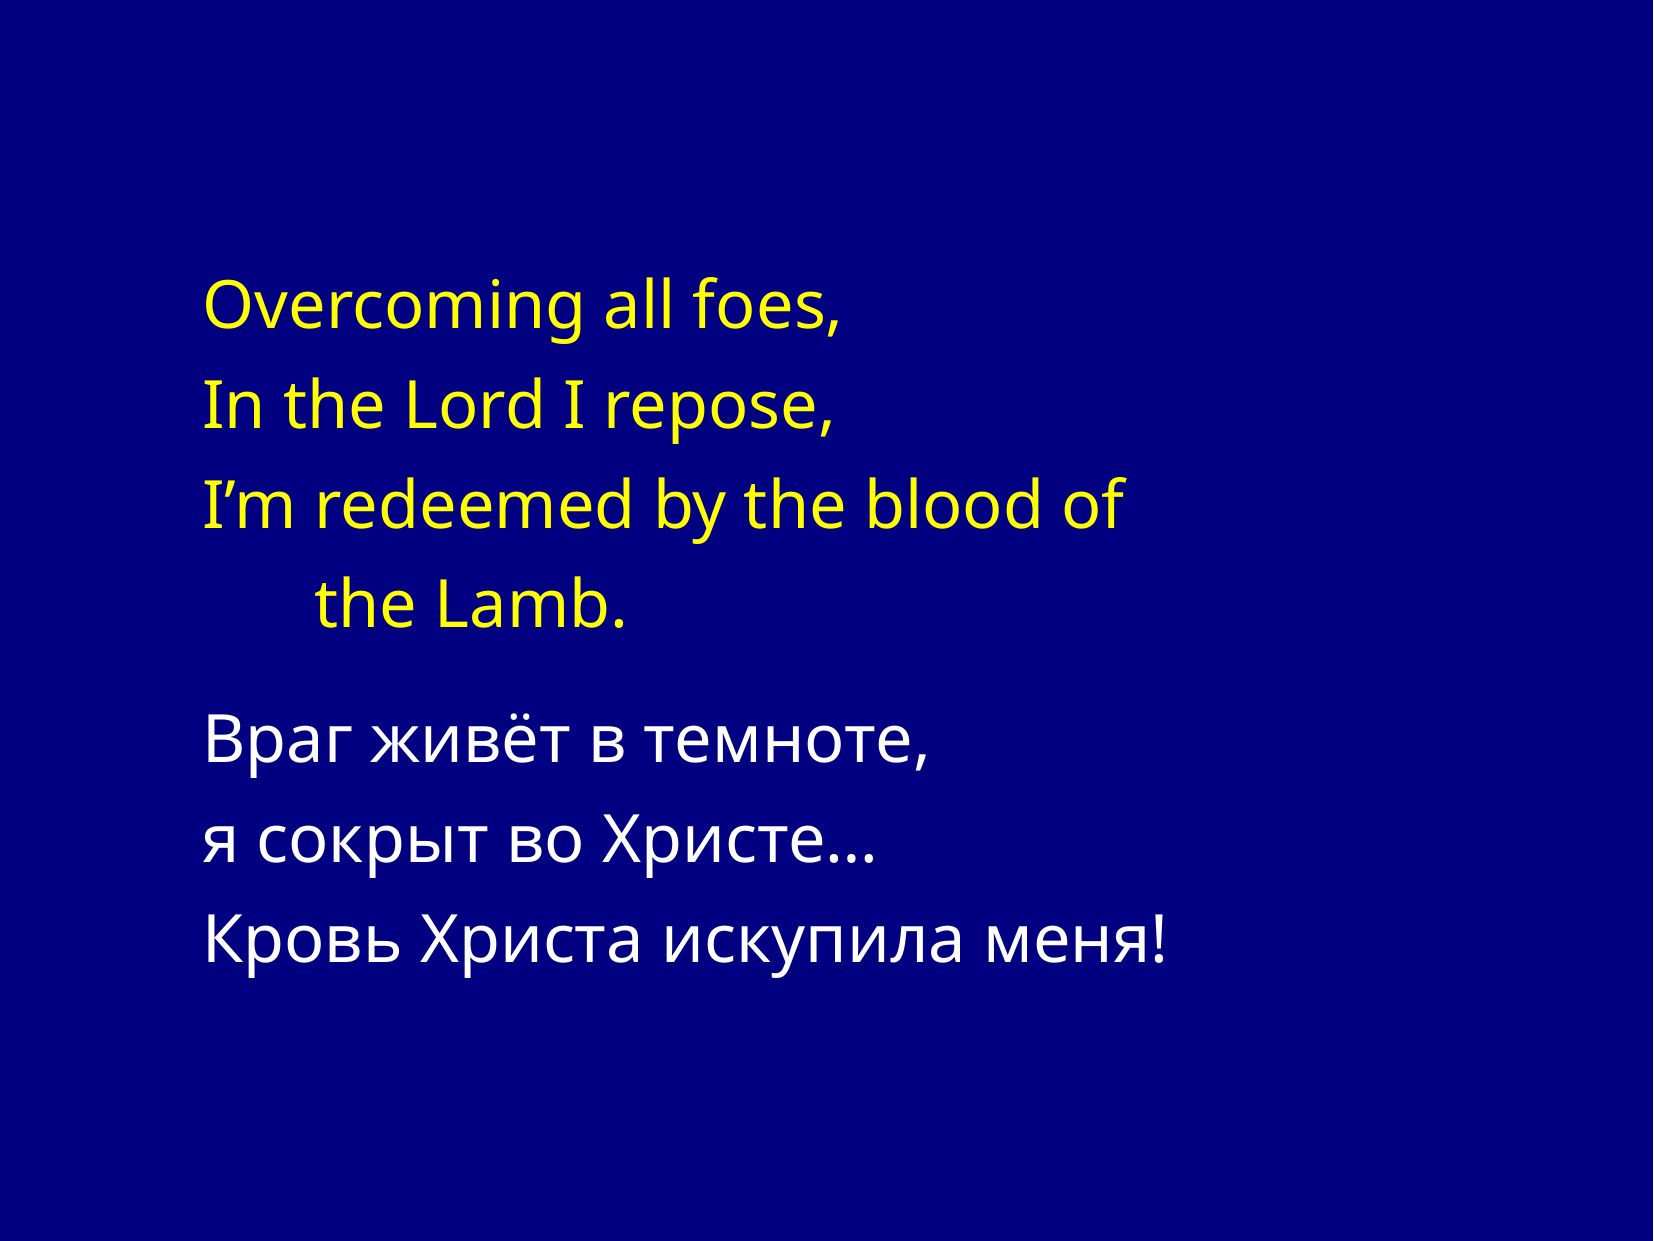

Overcoming all foes,
	In the Lord I repose,
	I’m redeemed by the blood of
		the Lamb.
	Враг живёт в темноте,
	я сокрыт во Христе…
	Кровь Христа искупила меня!